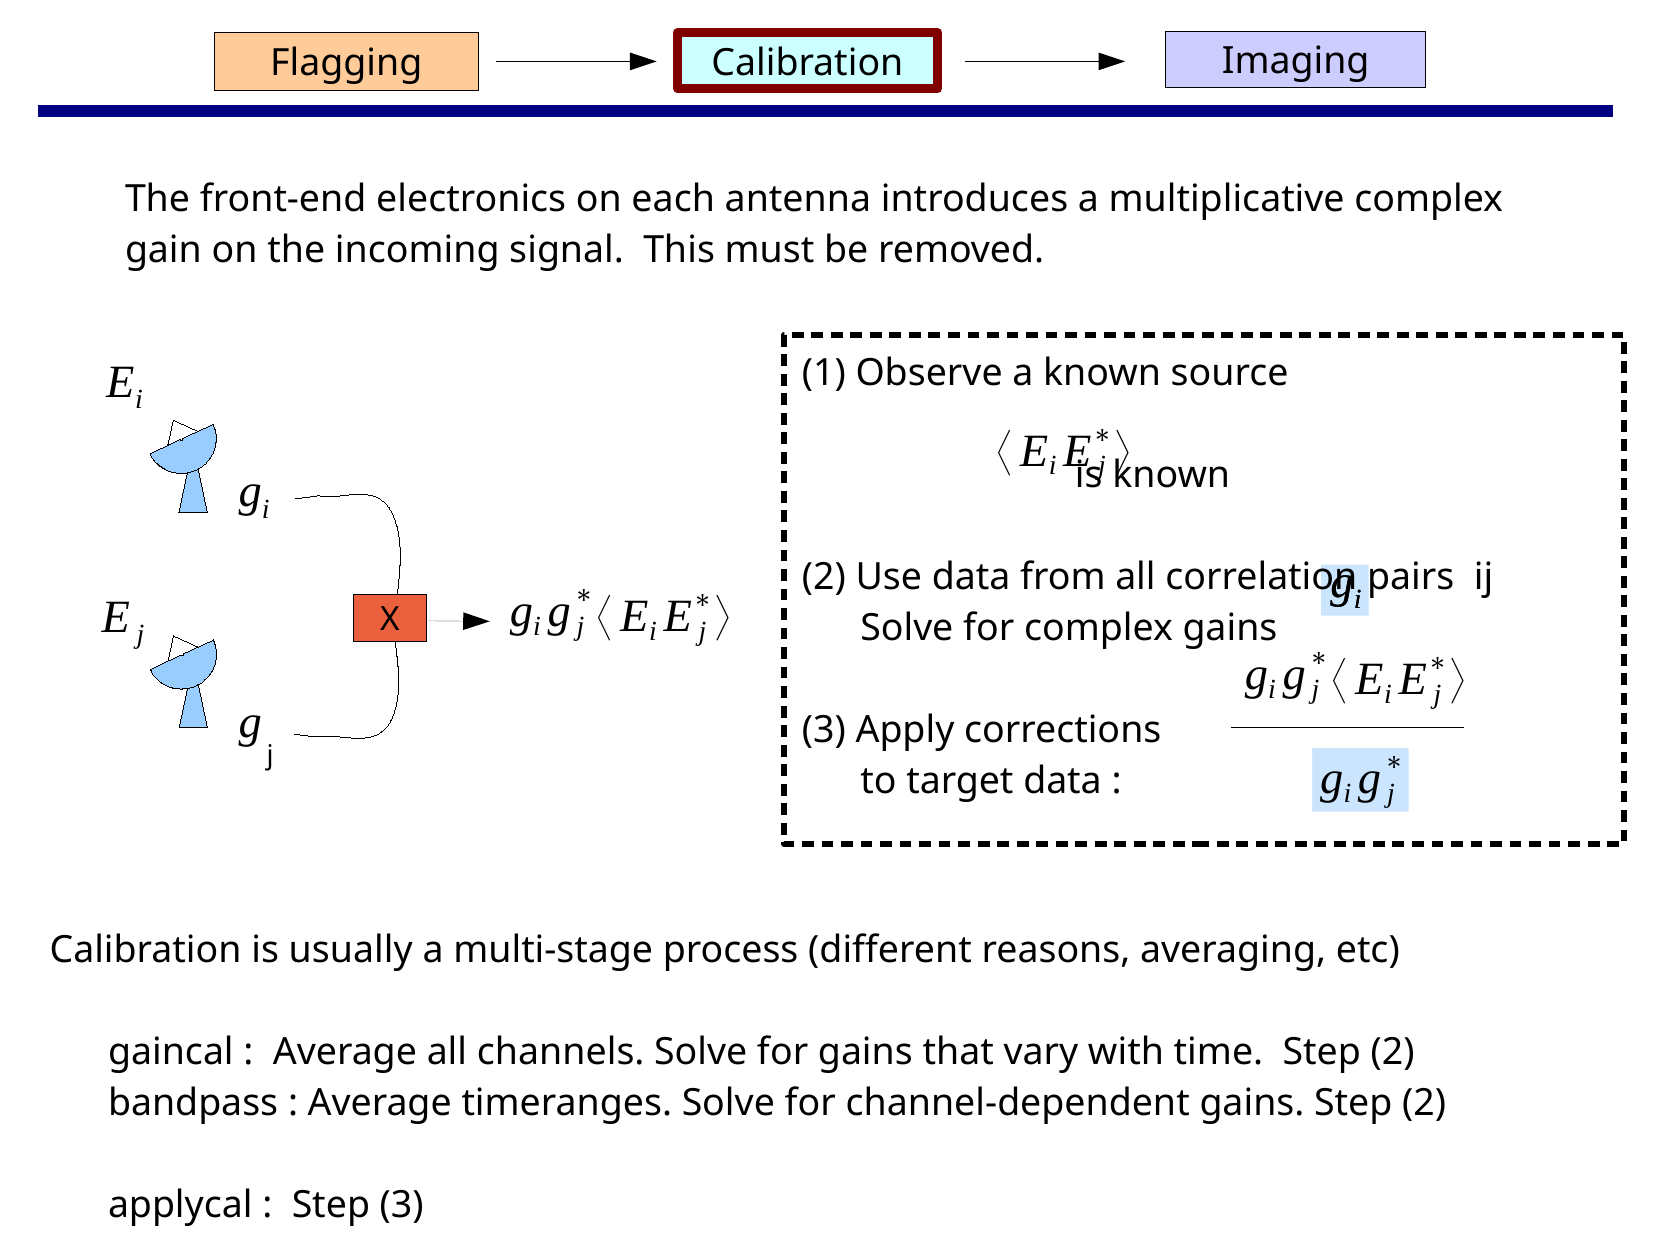

Imaging
Flagging
Calibration
The front-end electronics on each antenna introduces a multiplicative complex gain on the incoming signal. This must be removed.
(1) Observe a known source
 is known
(2) Use data from all correlation pairs ij
 Solve for complex gains
(3) Apply corrections
 to target data :
X
j
Calibration is usually a multi-stage process (different reasons, averaging, etc)
 gaincal : Average all channels. Solve for gains that vary with time. Step (2)
 bandpass : Average timeranges. Solve for channel-dependent gains. Step (2)
 applycal : Step (3)